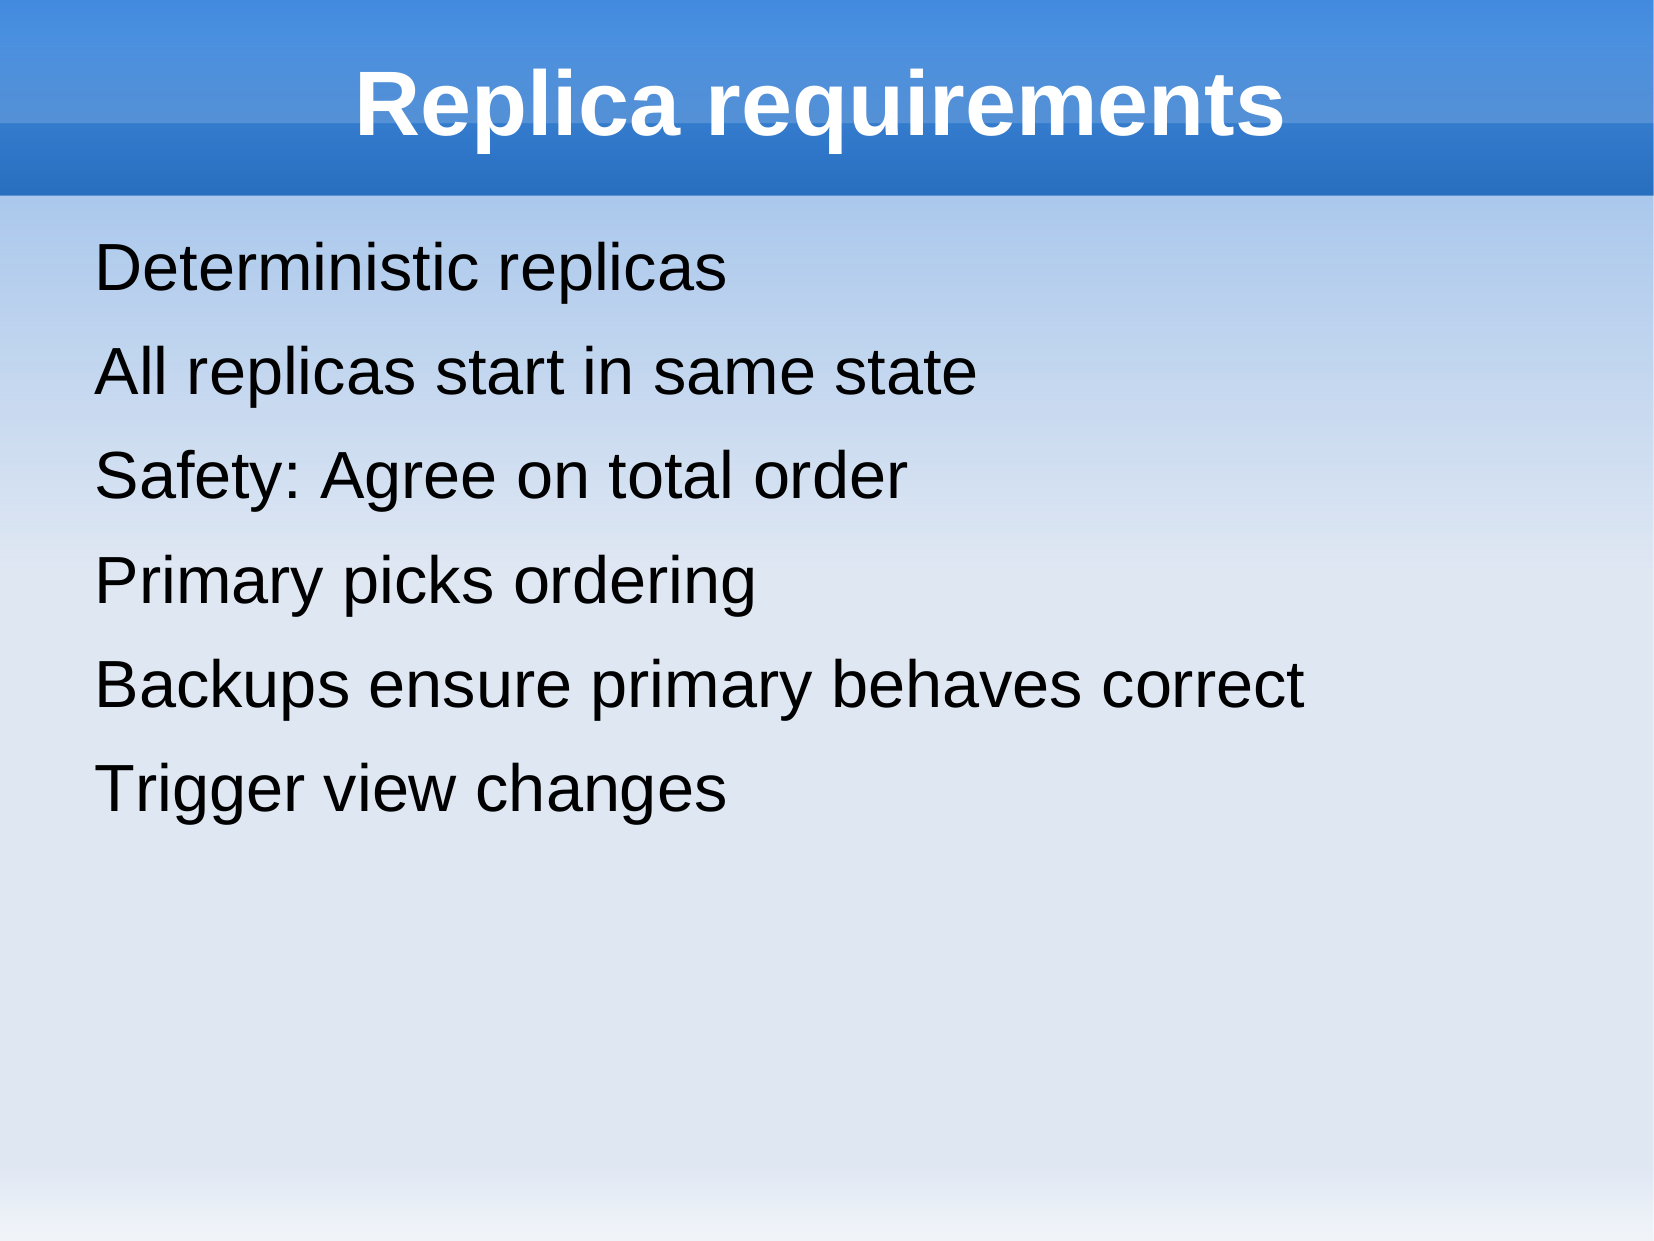

# Replica requirements
Deterministic replicas
All replicas start in same state
Safety: Agree on total order
Primary picks ordering
Backups ensure primary behaves correct
Trigger view changes